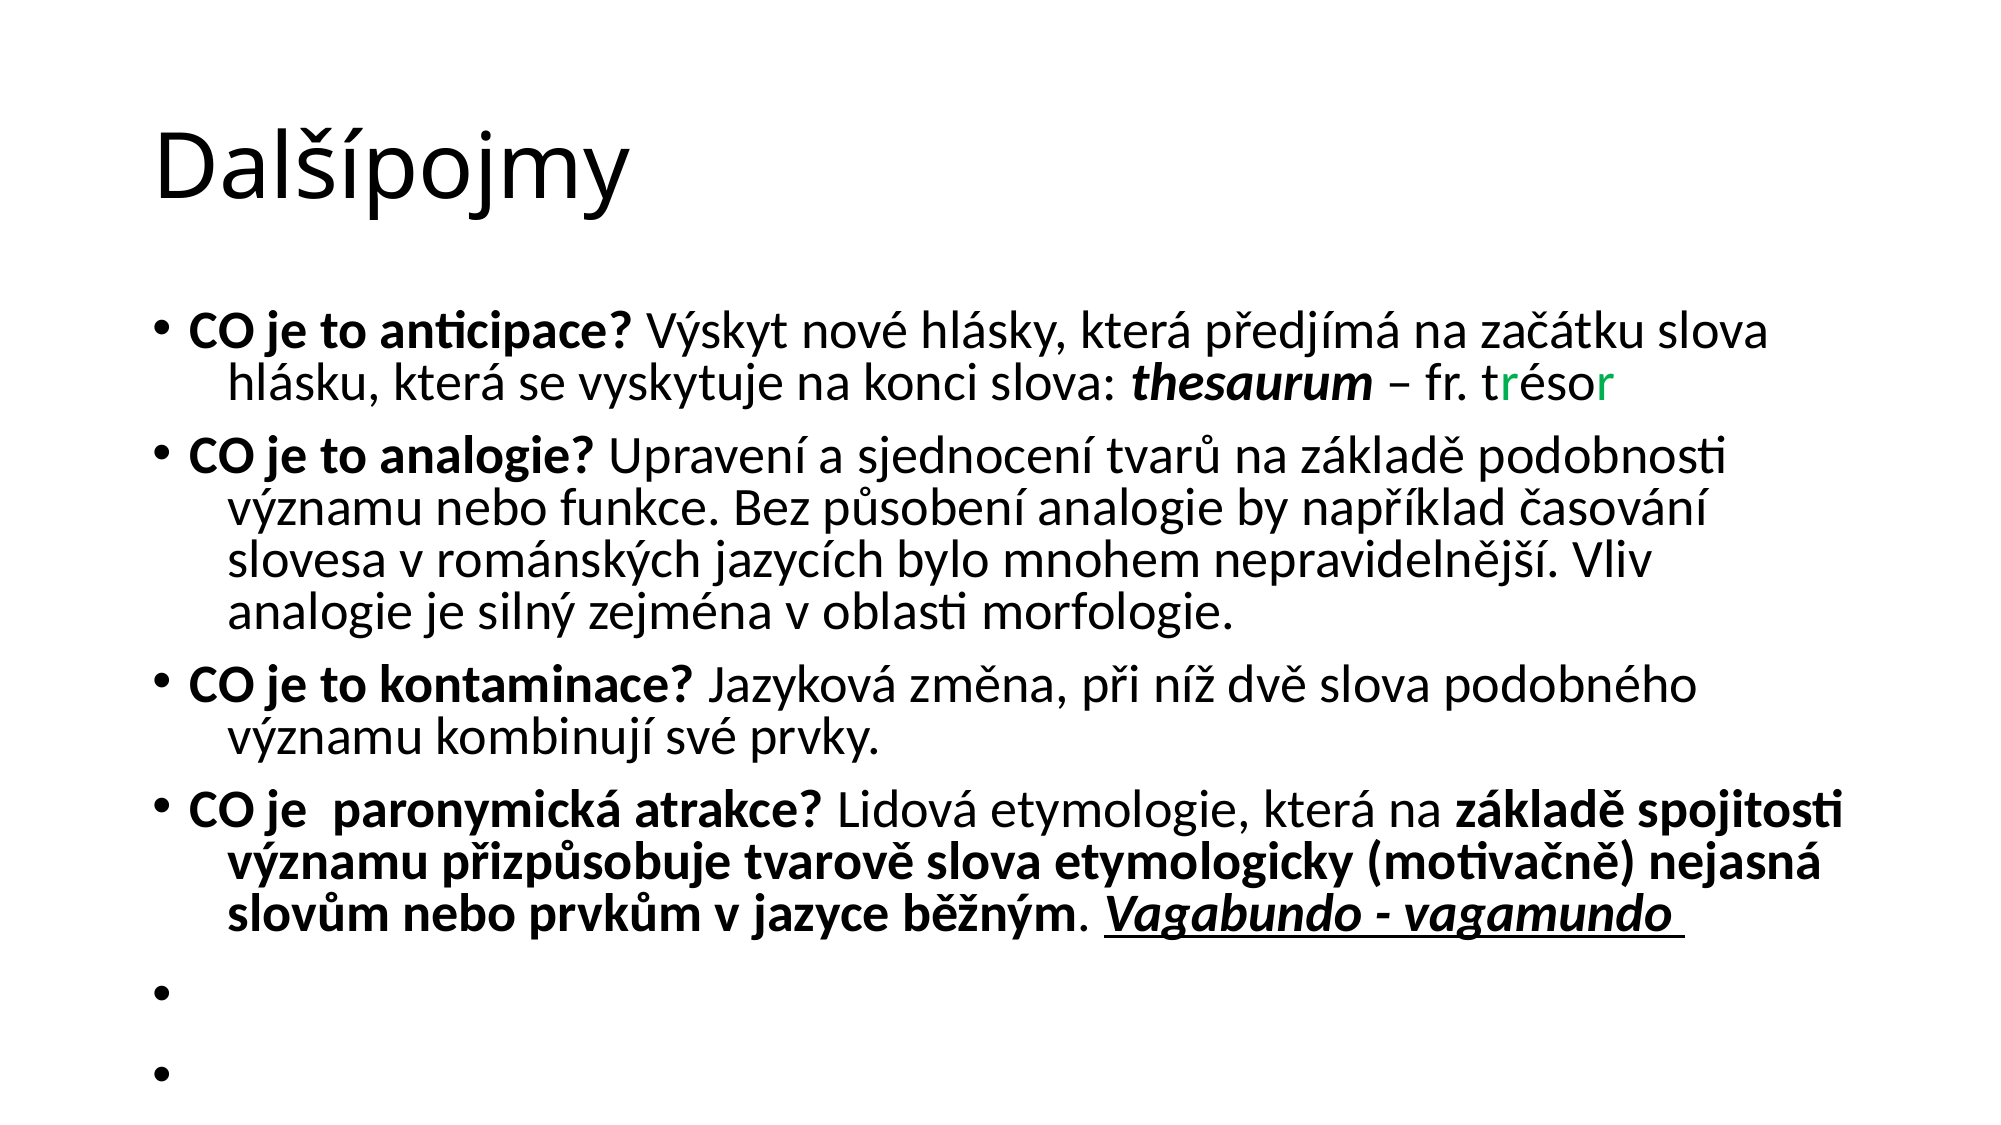

# Dalšípojmy
CO je to anticipace? Výskyt nové hlásky, která předjímá na začátku slova hlásku, která se vyskytuje na konci slova: thesaurum – fr. trésor
CO je to analogie? Upravení a sjednocení tvarů na základě podobnosti významu nebo funkce. Bez působení analogie by například časování slovesa v románských jazycích bylo mnohem nepravidelnější. Vliv analogie je silný zejména v oblasti morfologie.
CO je to kontaminace? Jazyková změna, při níž dvě slova podobného významu kombinují své prvky.
CO je paronymická atrakce? Lidová etymologie, která na základě spojitosti významu přizpůsobuje tvarově slova etymologicky (motivačně) nejasná slovům nebo prvkům v jazyce běžným. Vagabundo - vagamundo